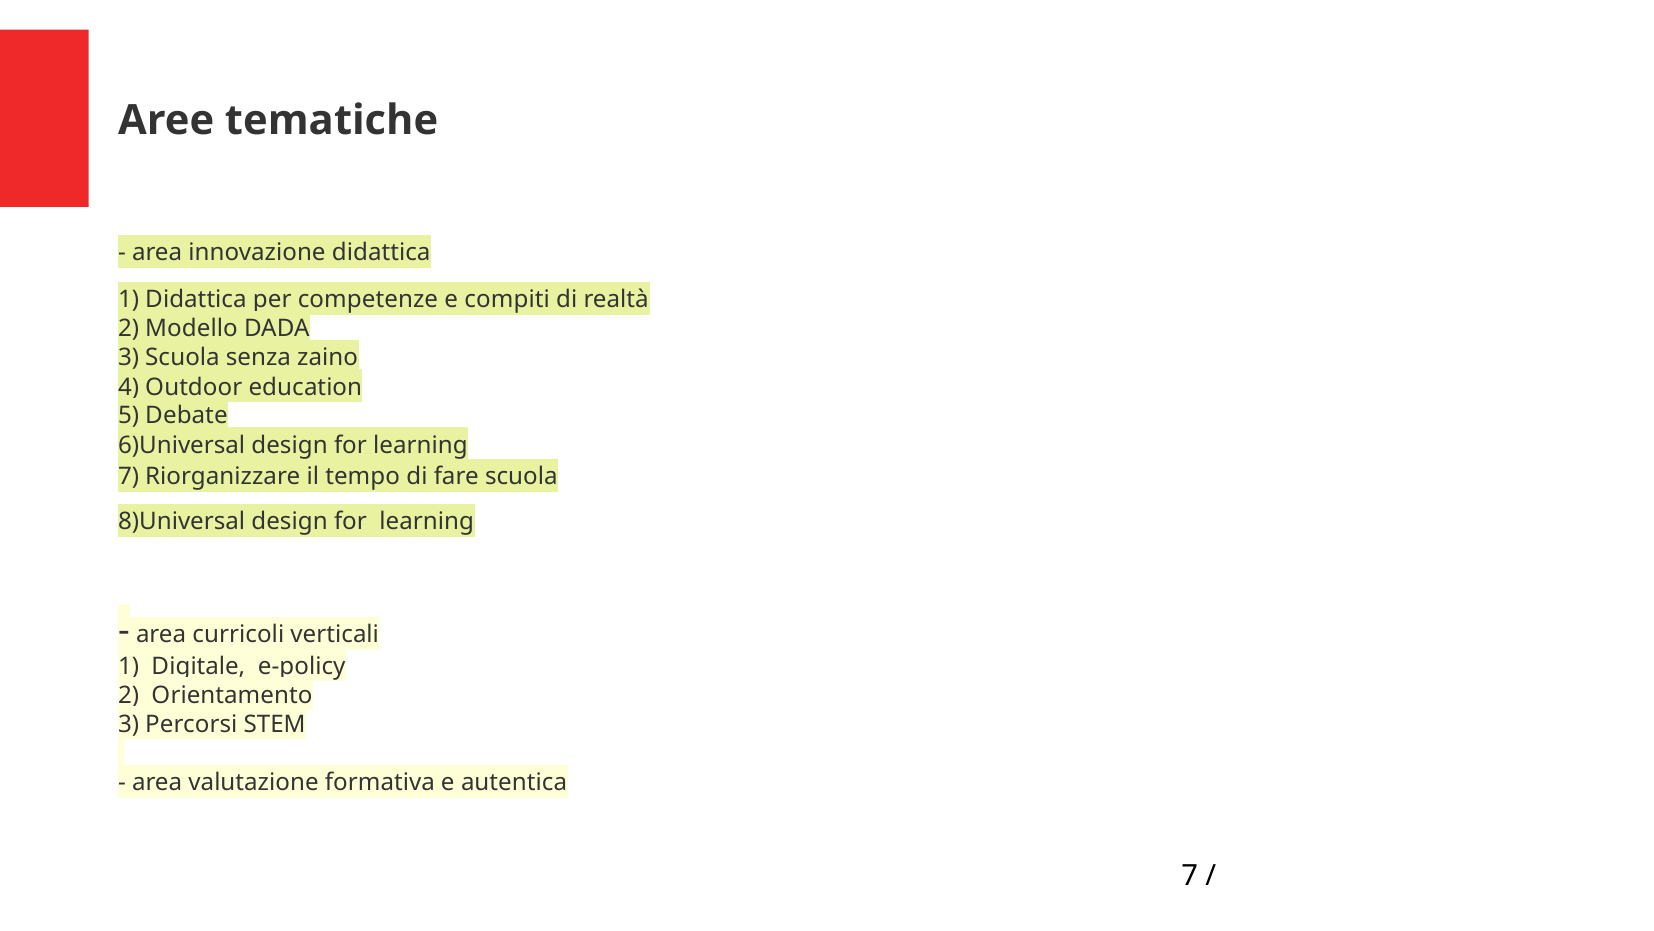

# Aree tematiche
- area innovazione didattica
1) Didattica per competenze e compiti di realtà
2) Modello DADA
3) Scuola senza zaino
4) Outdoor education
5) Debate
6)Universal design for learning
7) Riorganizzare il tempo di fare scuola
8)Universal design for learning
- area curricoli verticali
1) Digitale, e-policy
2) Orientamento
3) Percorsi STEM
- area valutazione formativa e autentica